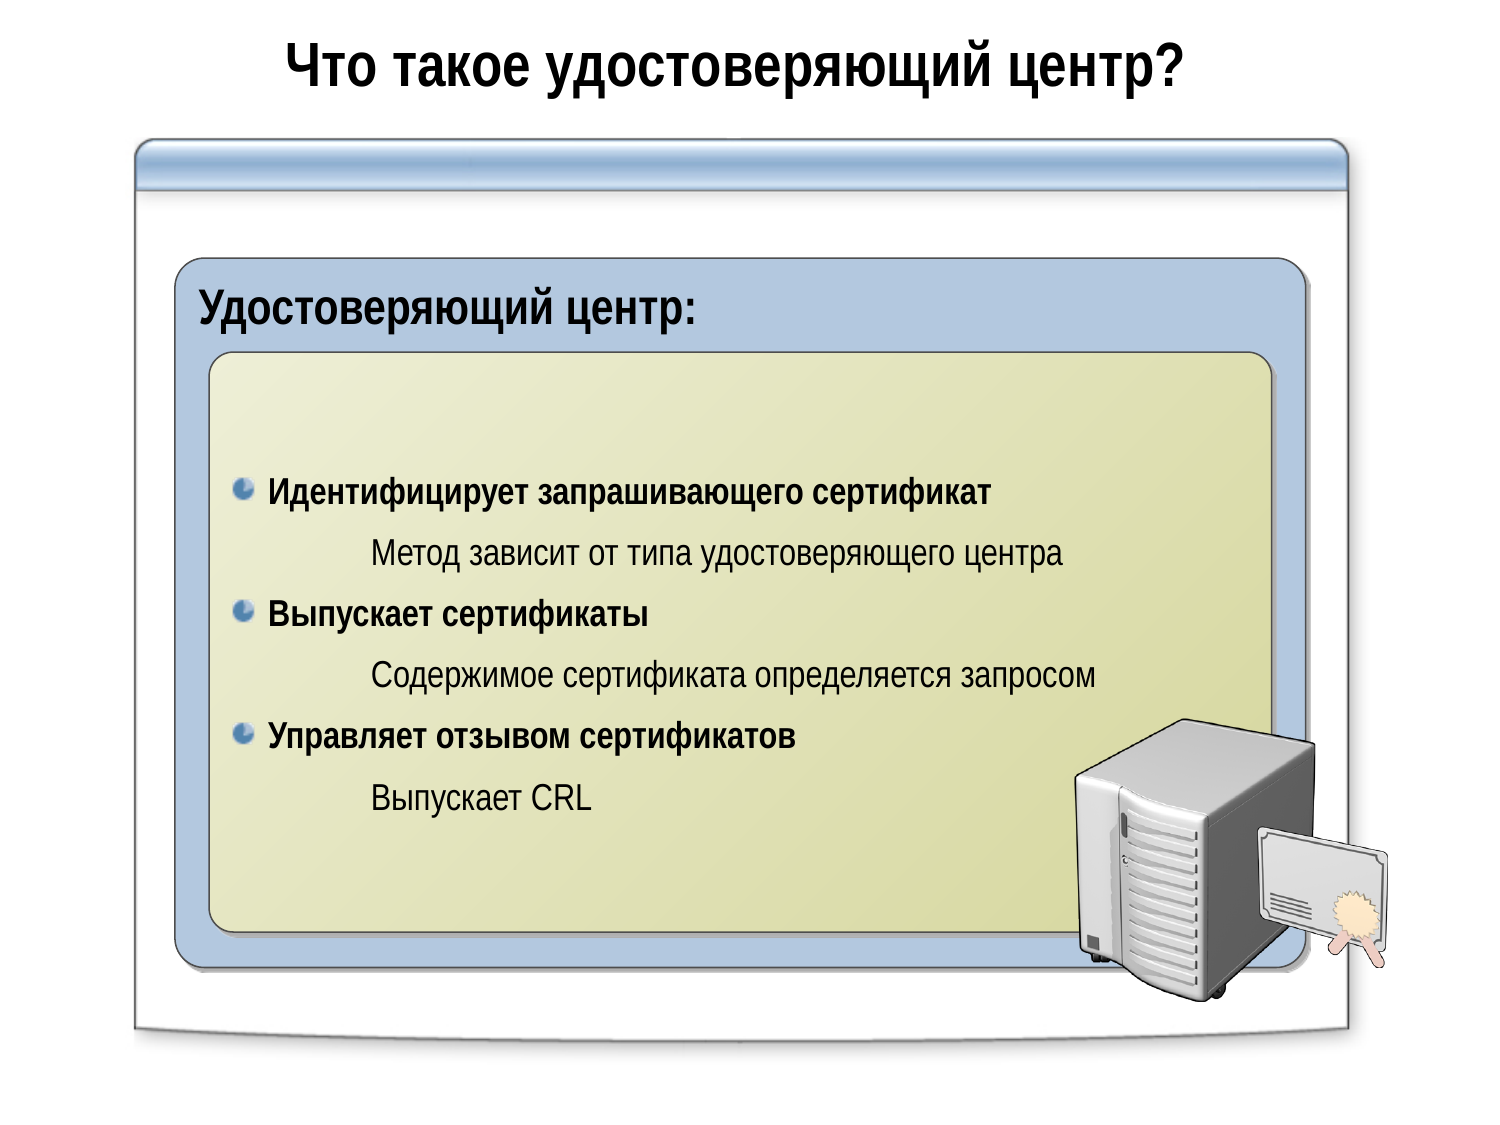

# Что такое удостоверяющий центр?
Удостоверяющий центр:
Идентифицирует запрашивающего сертификат
Метод зависит от типа удостоверяющего центра
Выпускает сертификаты
Содержимое сертификата определяется запросом
Управляет отзывом сертификатов
Выпускает CRL